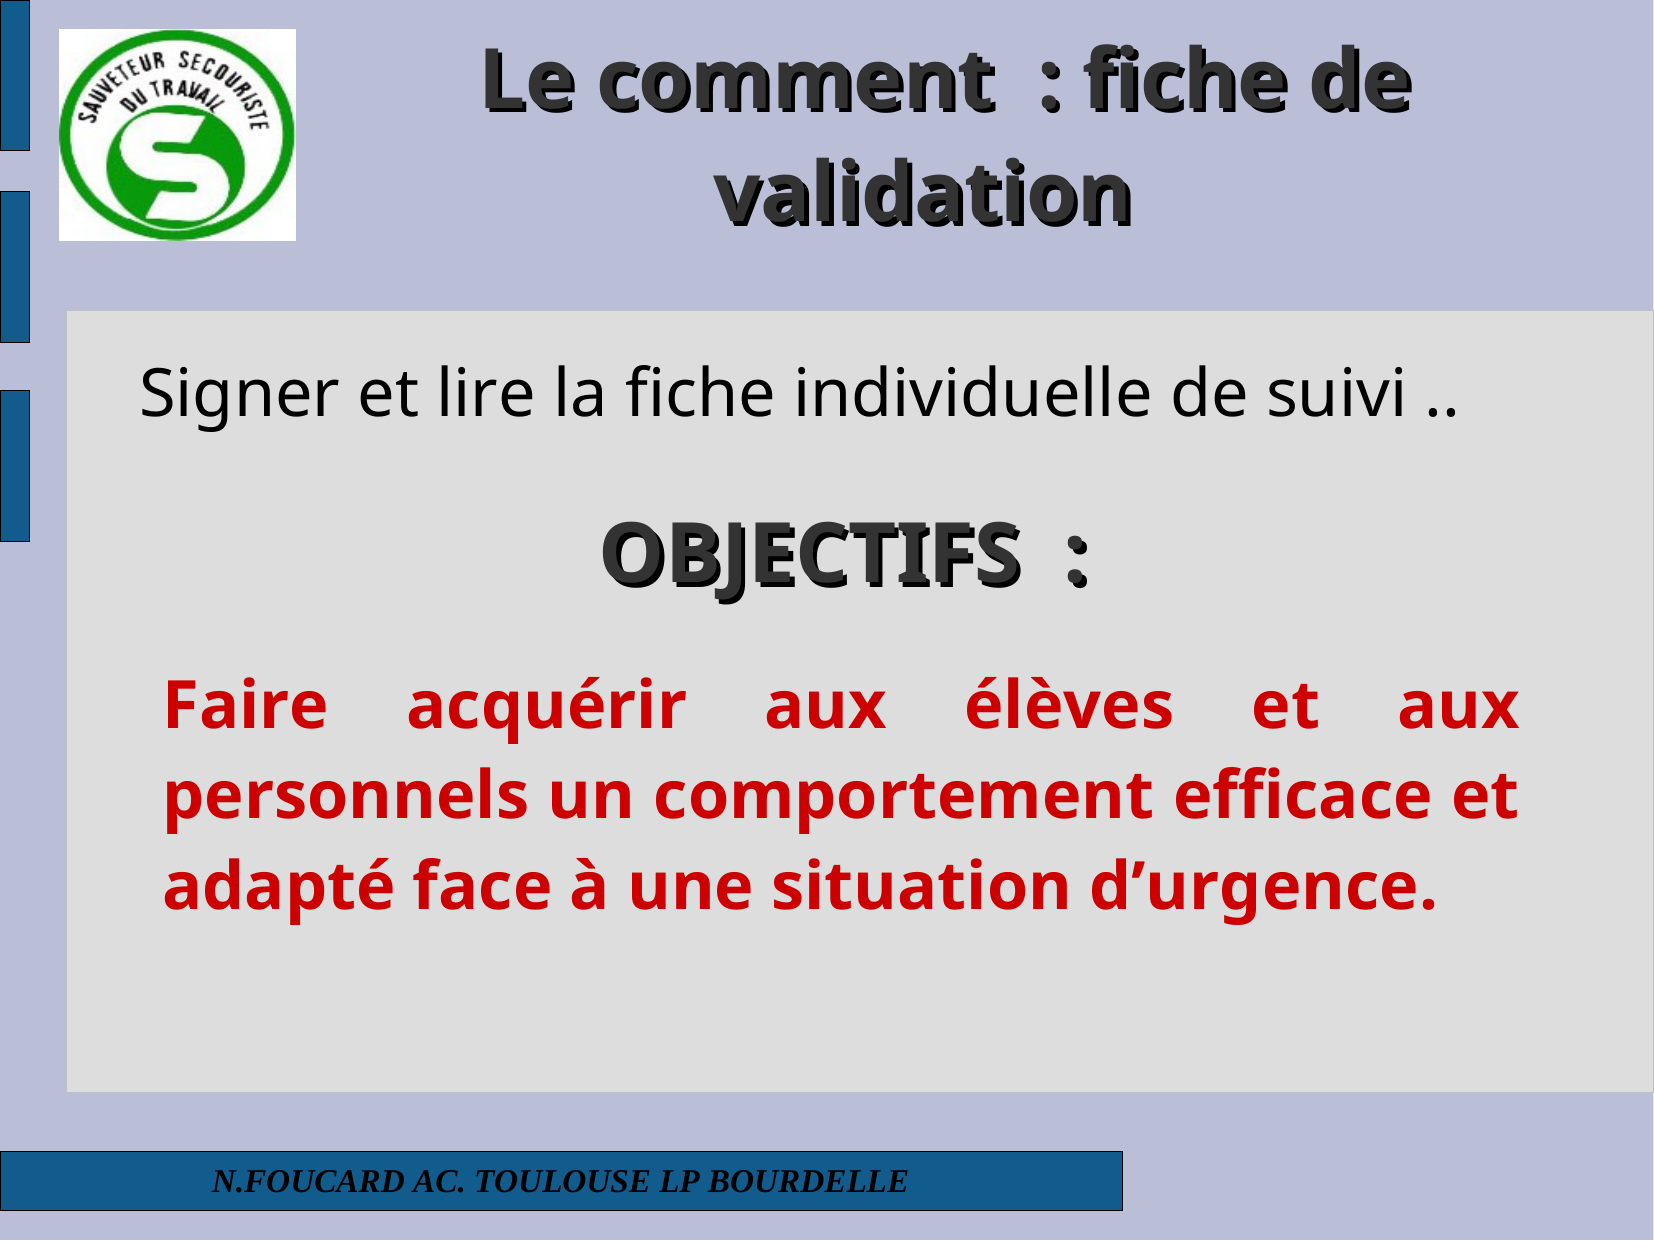

# Le comment : fiche de validation
Signer et lire la fiche individuelle de suivi ..
 OBJECTIFS :
Faire acquérir aux élèves et aux personnels un comportement efficace et adapté face à une situation d’urgence.